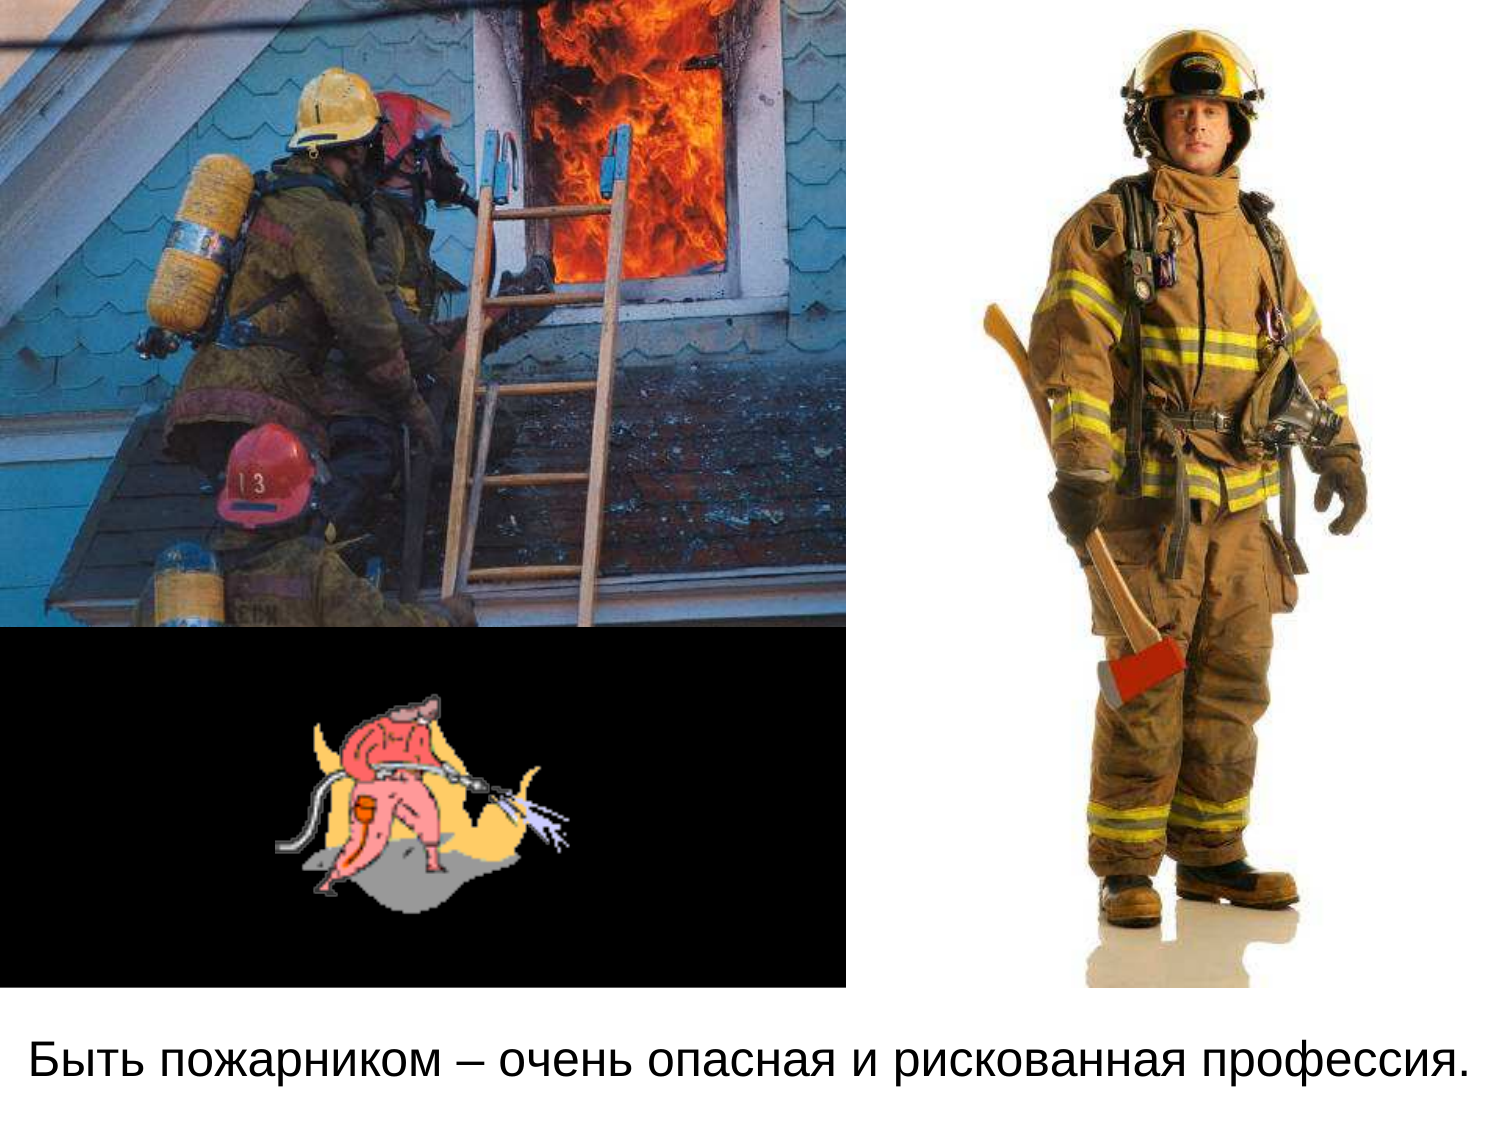

# Быть пожарником – очень опасная и рискованная профессия.